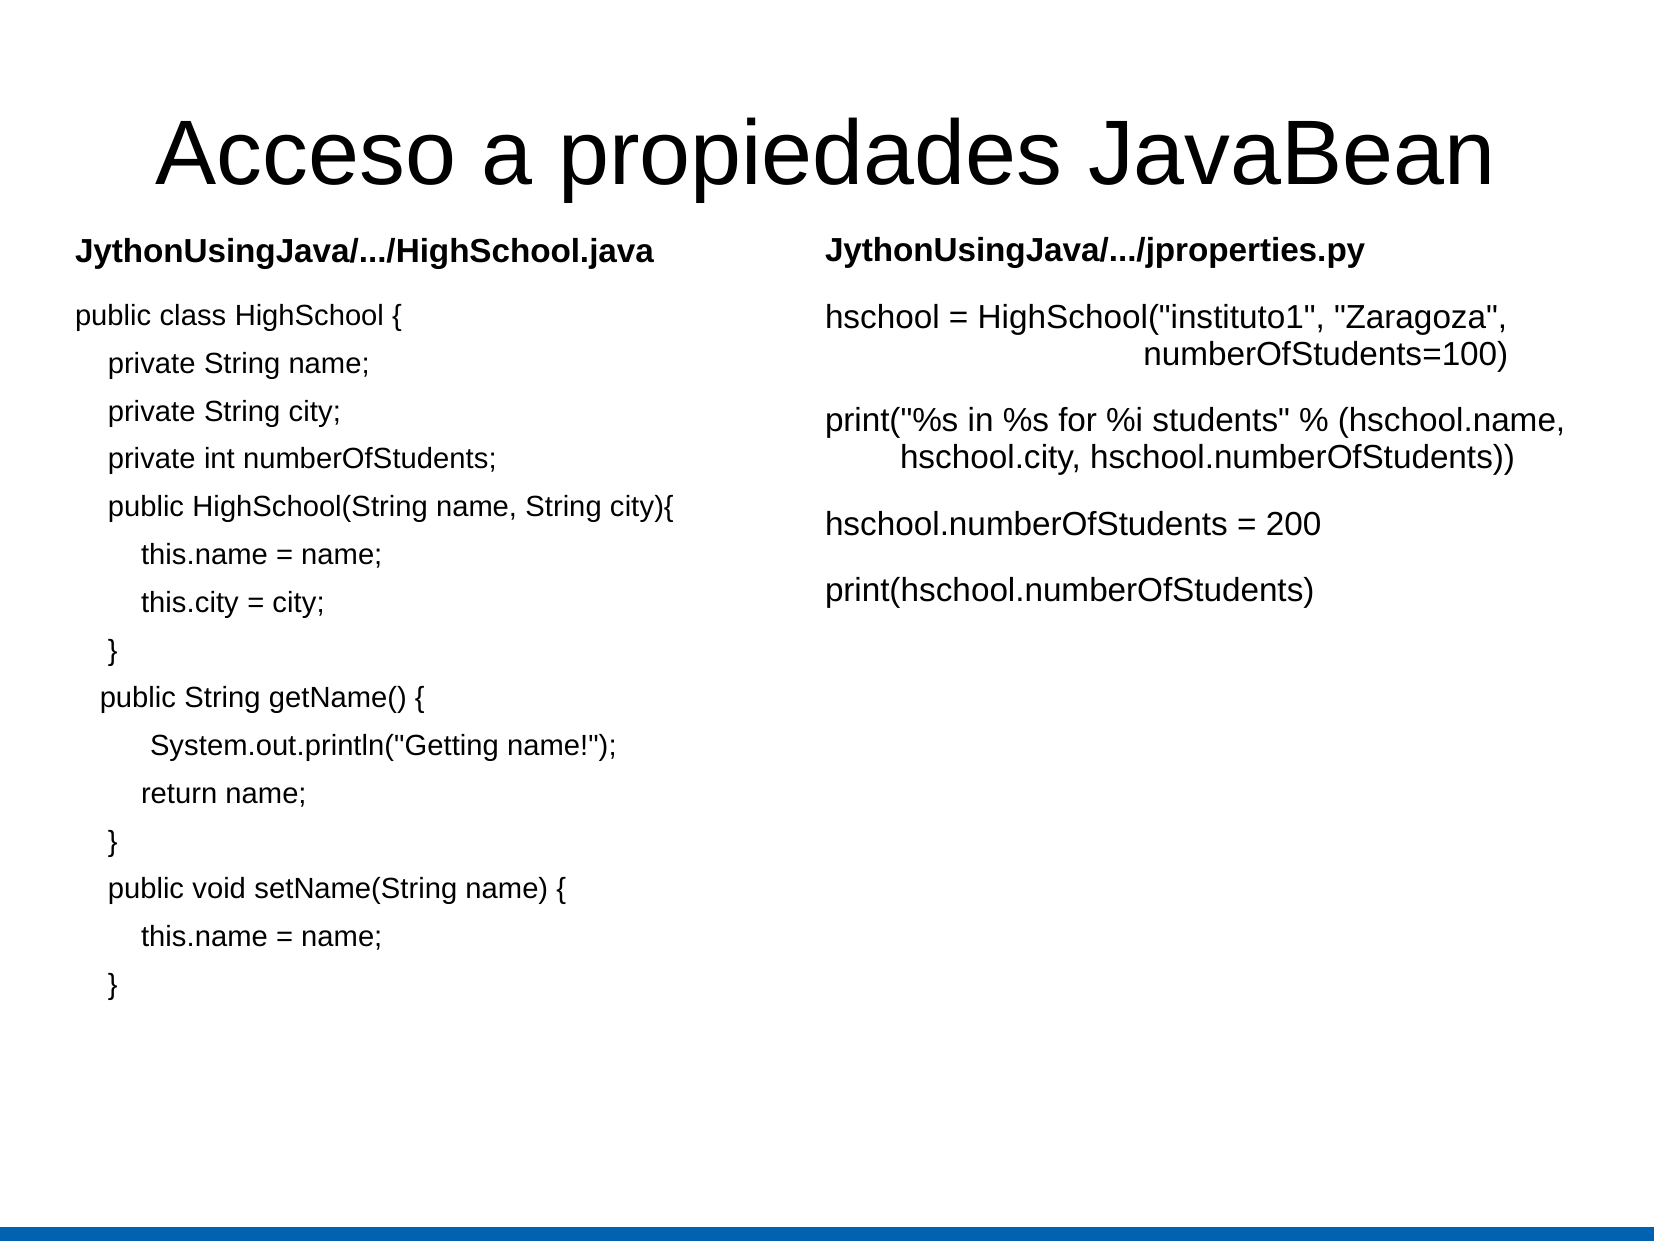

# Acceso a propiedades JavaBean
JythonUsingJava/.../jproperties.py
hschool = HighSchool("instituto1", "Zaragoza", 					 numberOfStudents=100)
print("%s in %s for %i students" % (hschool.name, 	hschool.city, hschool.numberOfStudents))
hschool.numberOfStudents = 200
print(hschool.numberOfStudents)
JythonUsingJava/.../HighSchool.java
public class HighSchool {
 private String name;
 private String city;
 private int numberOfStudents;
 public HighSchool(String name, String city){
 this.name = name;
 this.city = city;
 }
 public String getName() {
 	System.out.println("Getting name!");
 return name;
 }
 public void setName(String name) {
 this.name = name;
 }